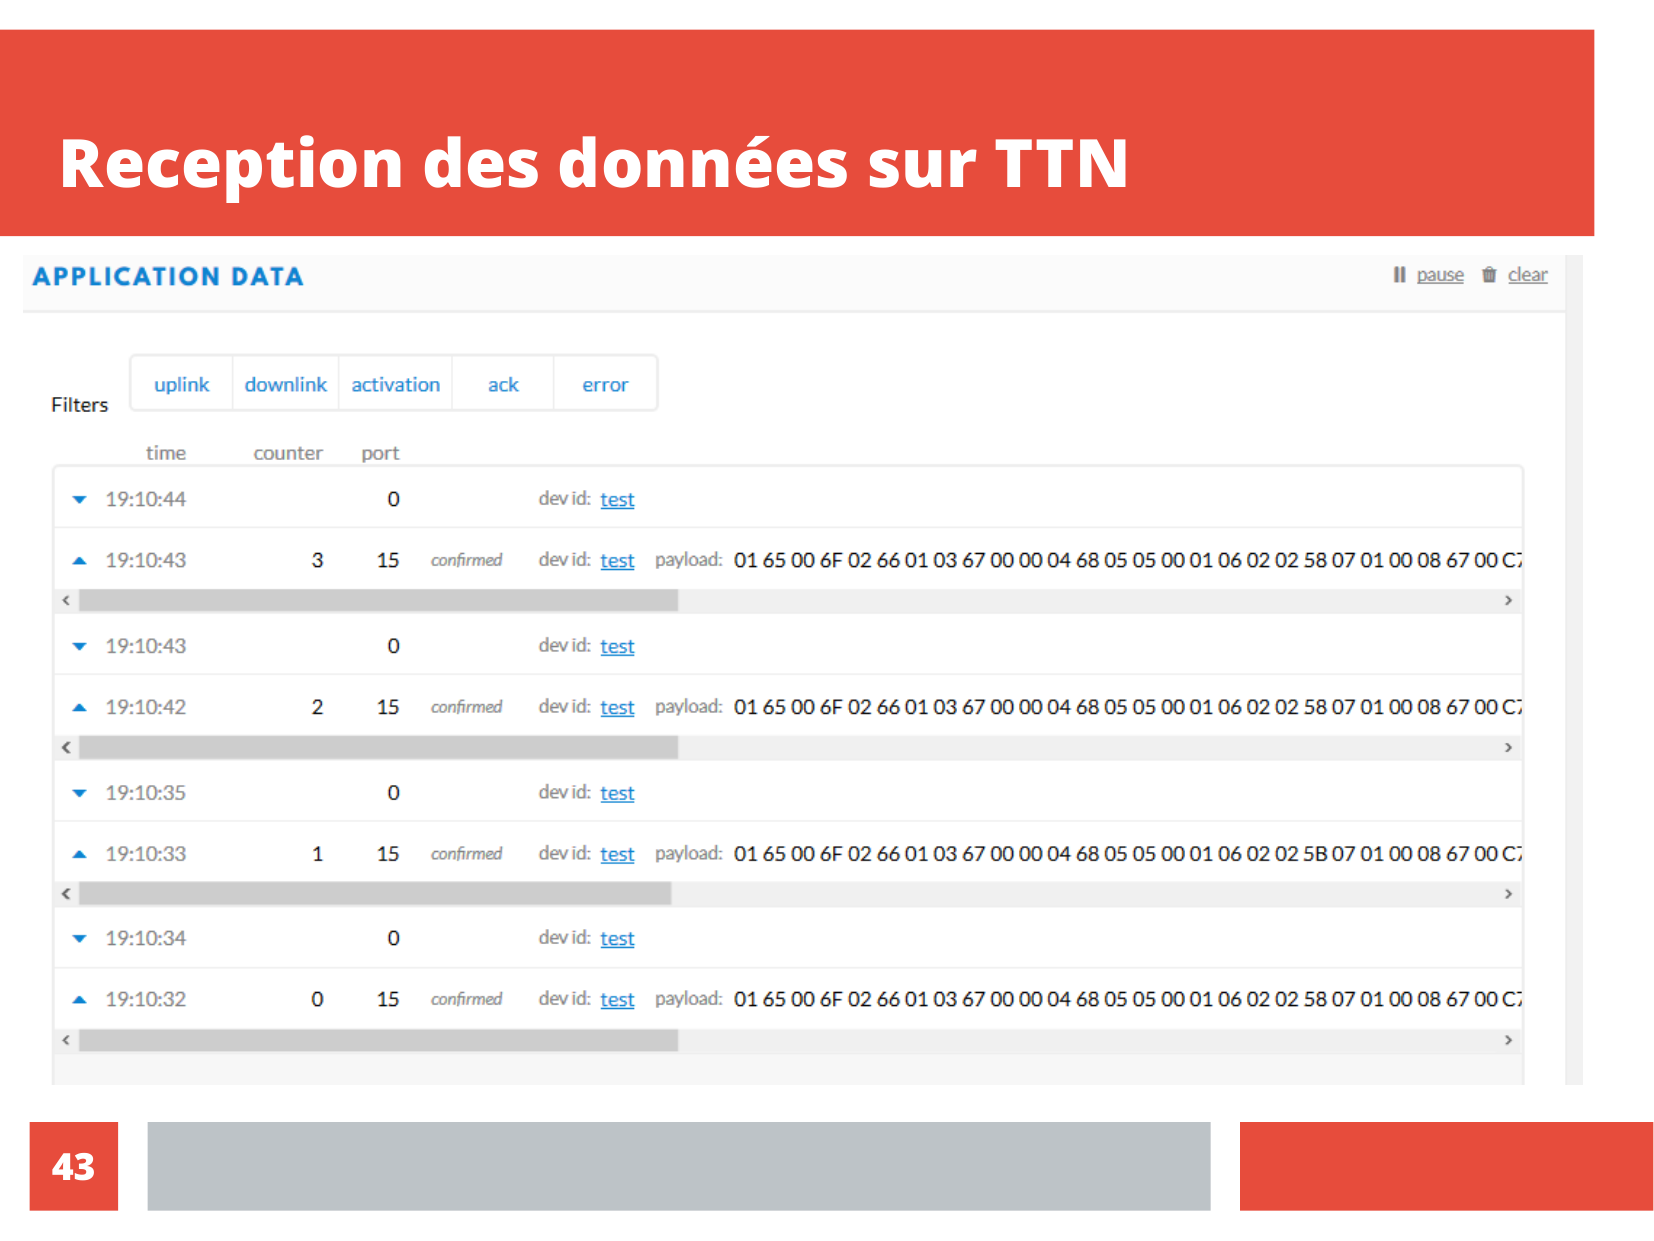

# Reception des données sur TTN
43